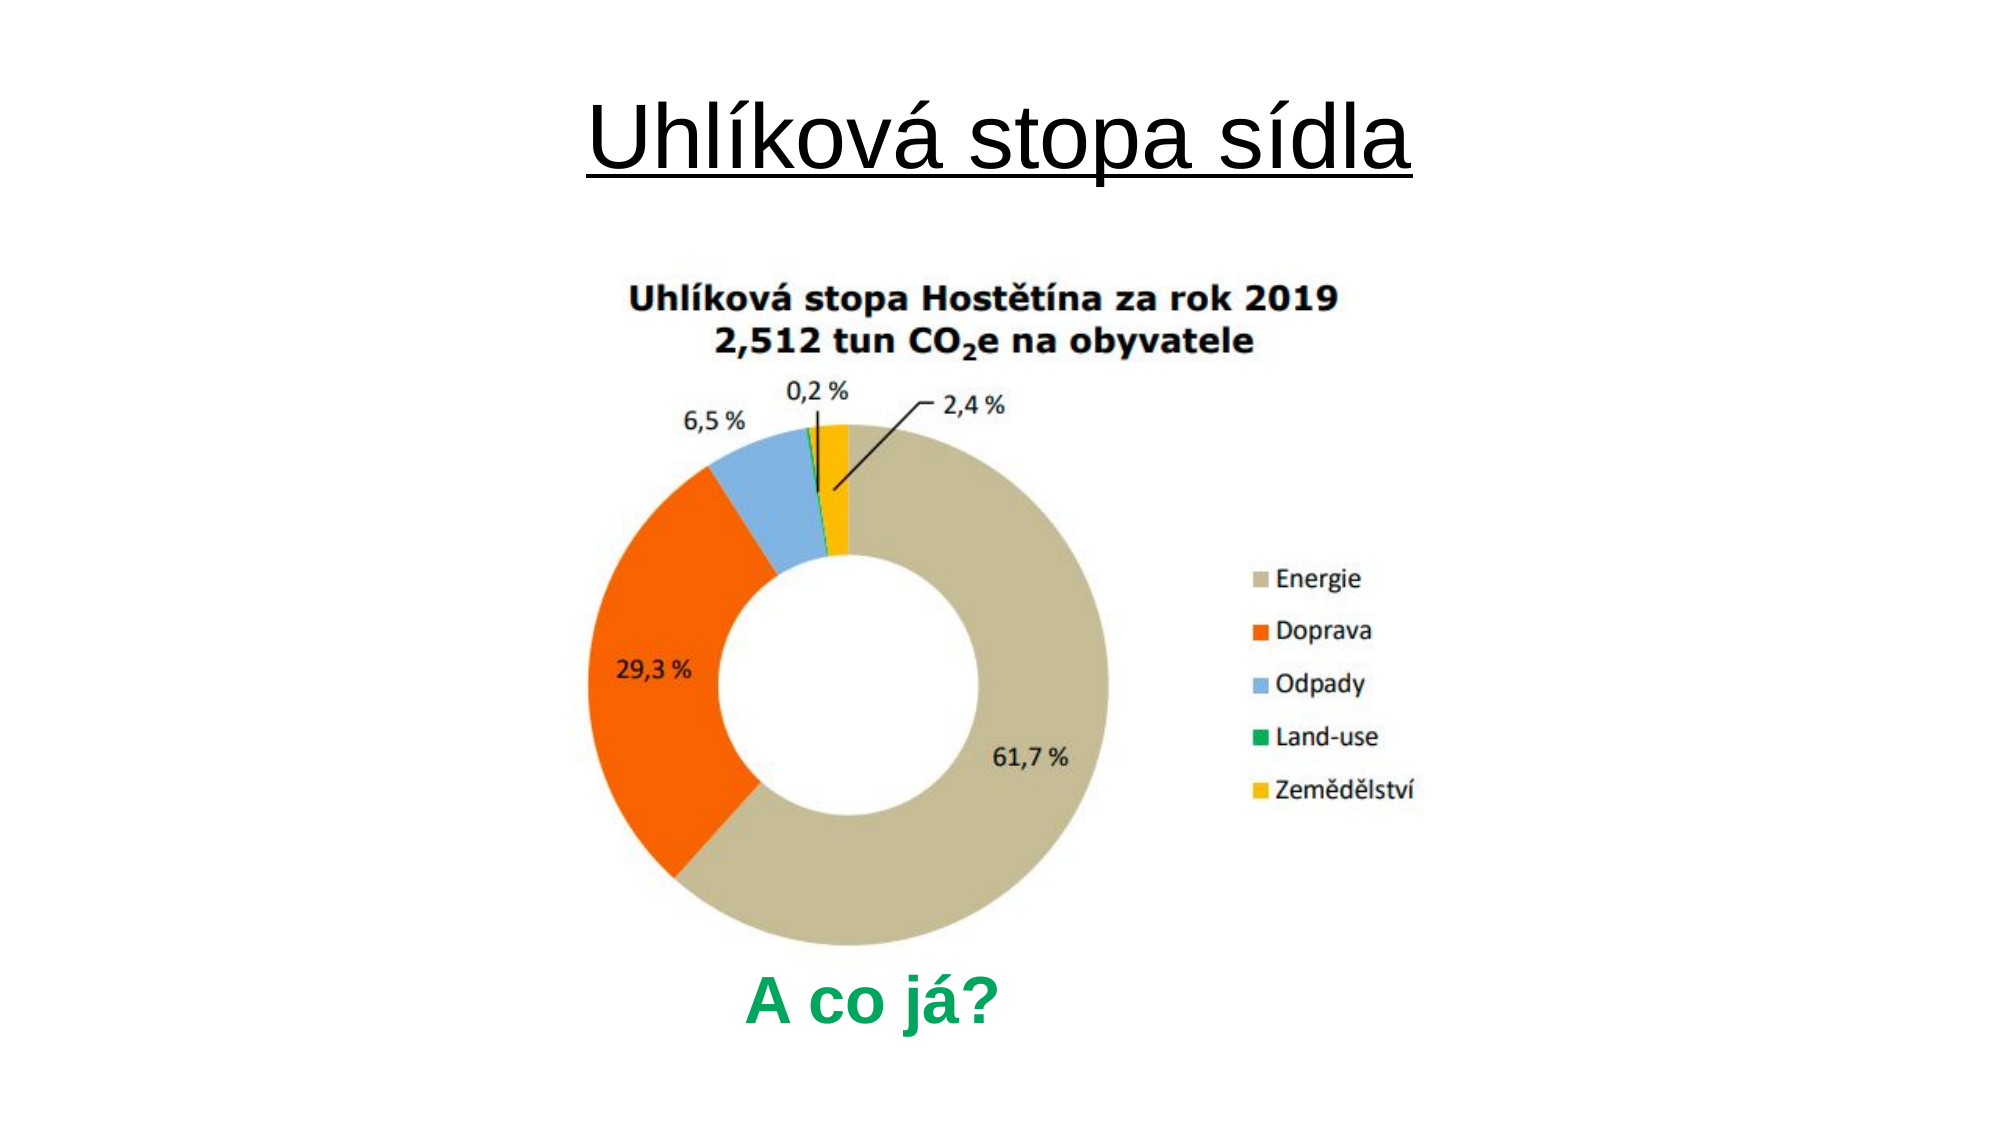

# Uhlíková stopa sídla
A co já?